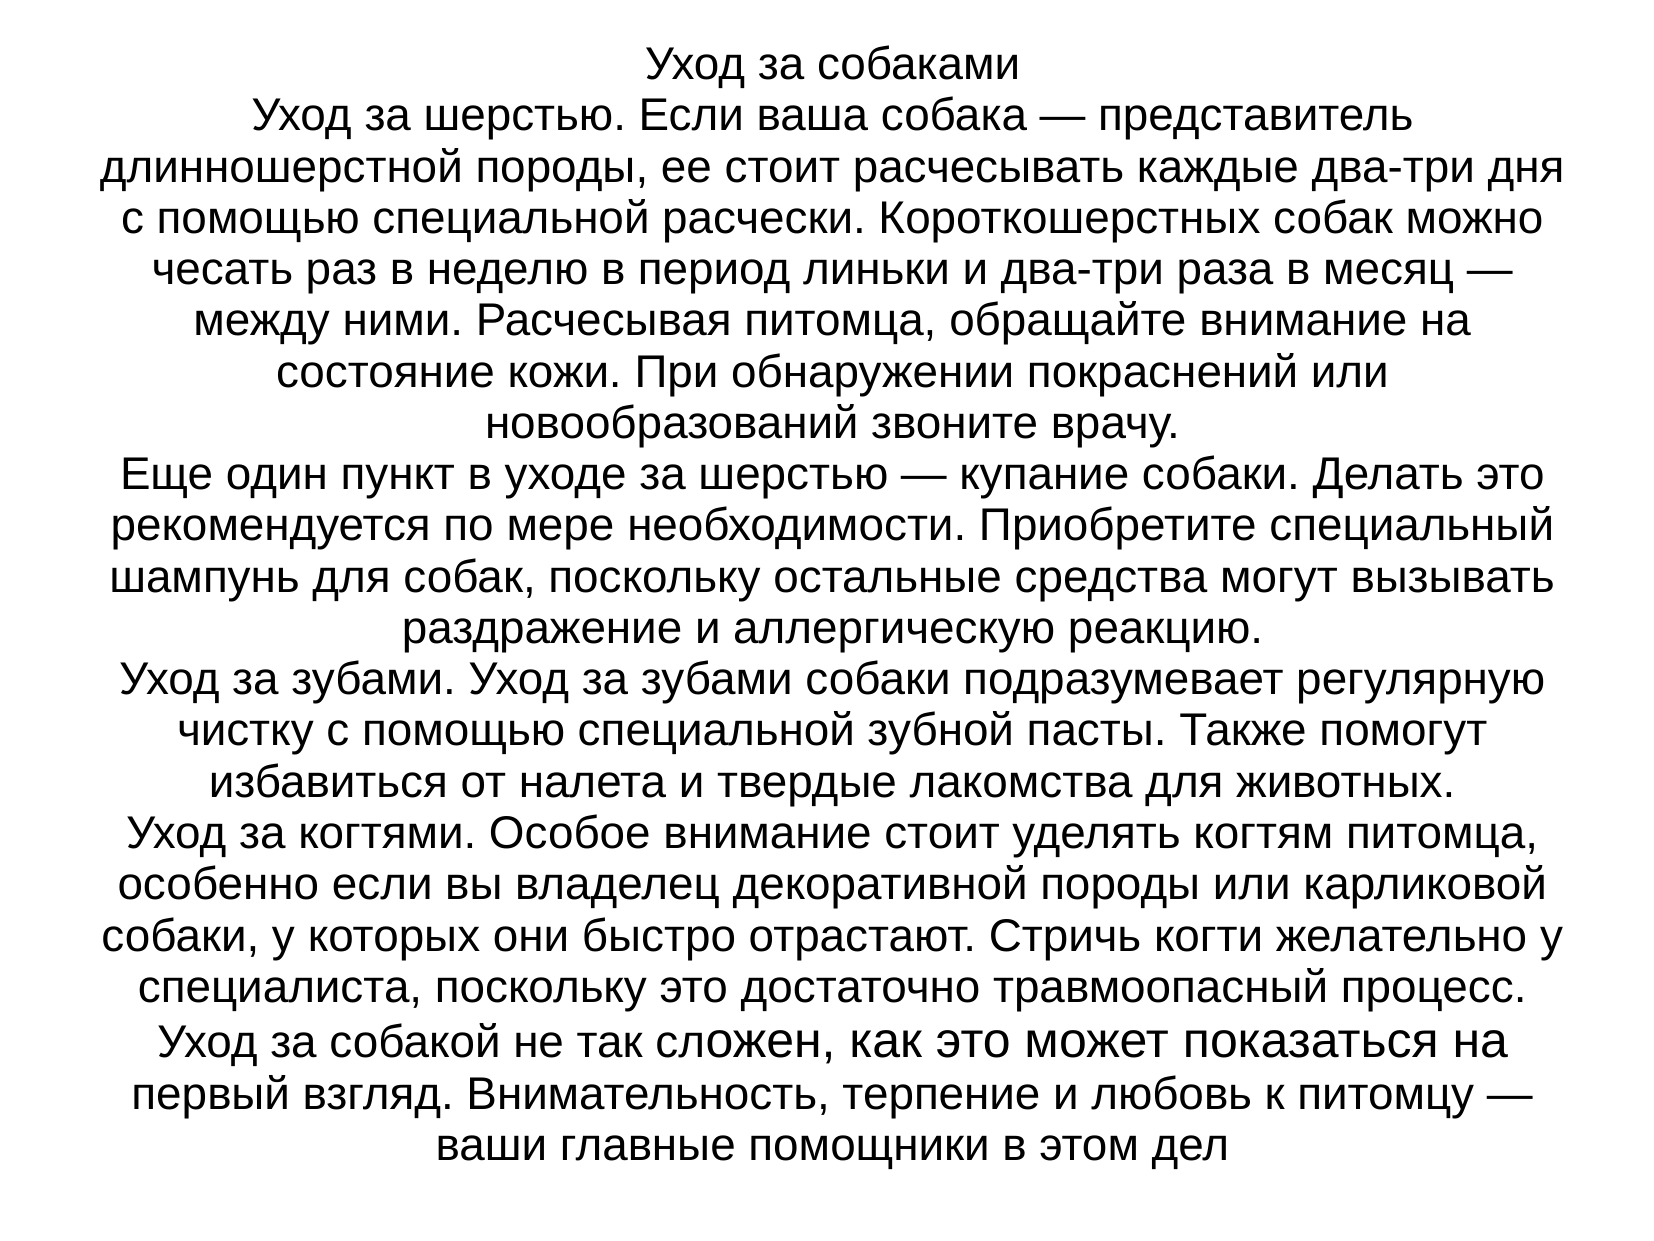

# Уход за собаками Уход за шерстью. Если ваша собака — представитель длинношерстной породы, ее стоит расчесывать каждые два-три дня с помощью специальной расчески. Короткошерстных собак можно чесать раз в неделю в период линьки и два-три раза в месяц — между ними. Расчесывая питомца, обращайте внимание на состояние кожи. При обнаружении покраснений или новообразований звоните врачу. Еще один пункт в уходе за шерстью — купание собаки. Делать это рекомендуется по мере необходимости. Приобретите специальный шампунь для собак, поскольку остальные средства могут вызывать раздражение и аллергическую реакцию. Уход за зубами. Уход за зубами собаки подразумевает регулярную чистку с помощью специальной зубной пасты. Также помогут избавиться от налета и твердые лакомства для животных. Уход за когтями. Особое внимание стоит уделять когтям питомца, особенно если вы владелец декоративной породы или карликовой собаки, у которых они быстро отрастают. Стричь когти желательно у специалиста, поскольку это достаточно травмоопасный процесс. Уход за собакой не так сложен, как это может показаться на первый взгляд. Внимательность, терпение и любовь к питомцу — ваши главные помощники в этом дел